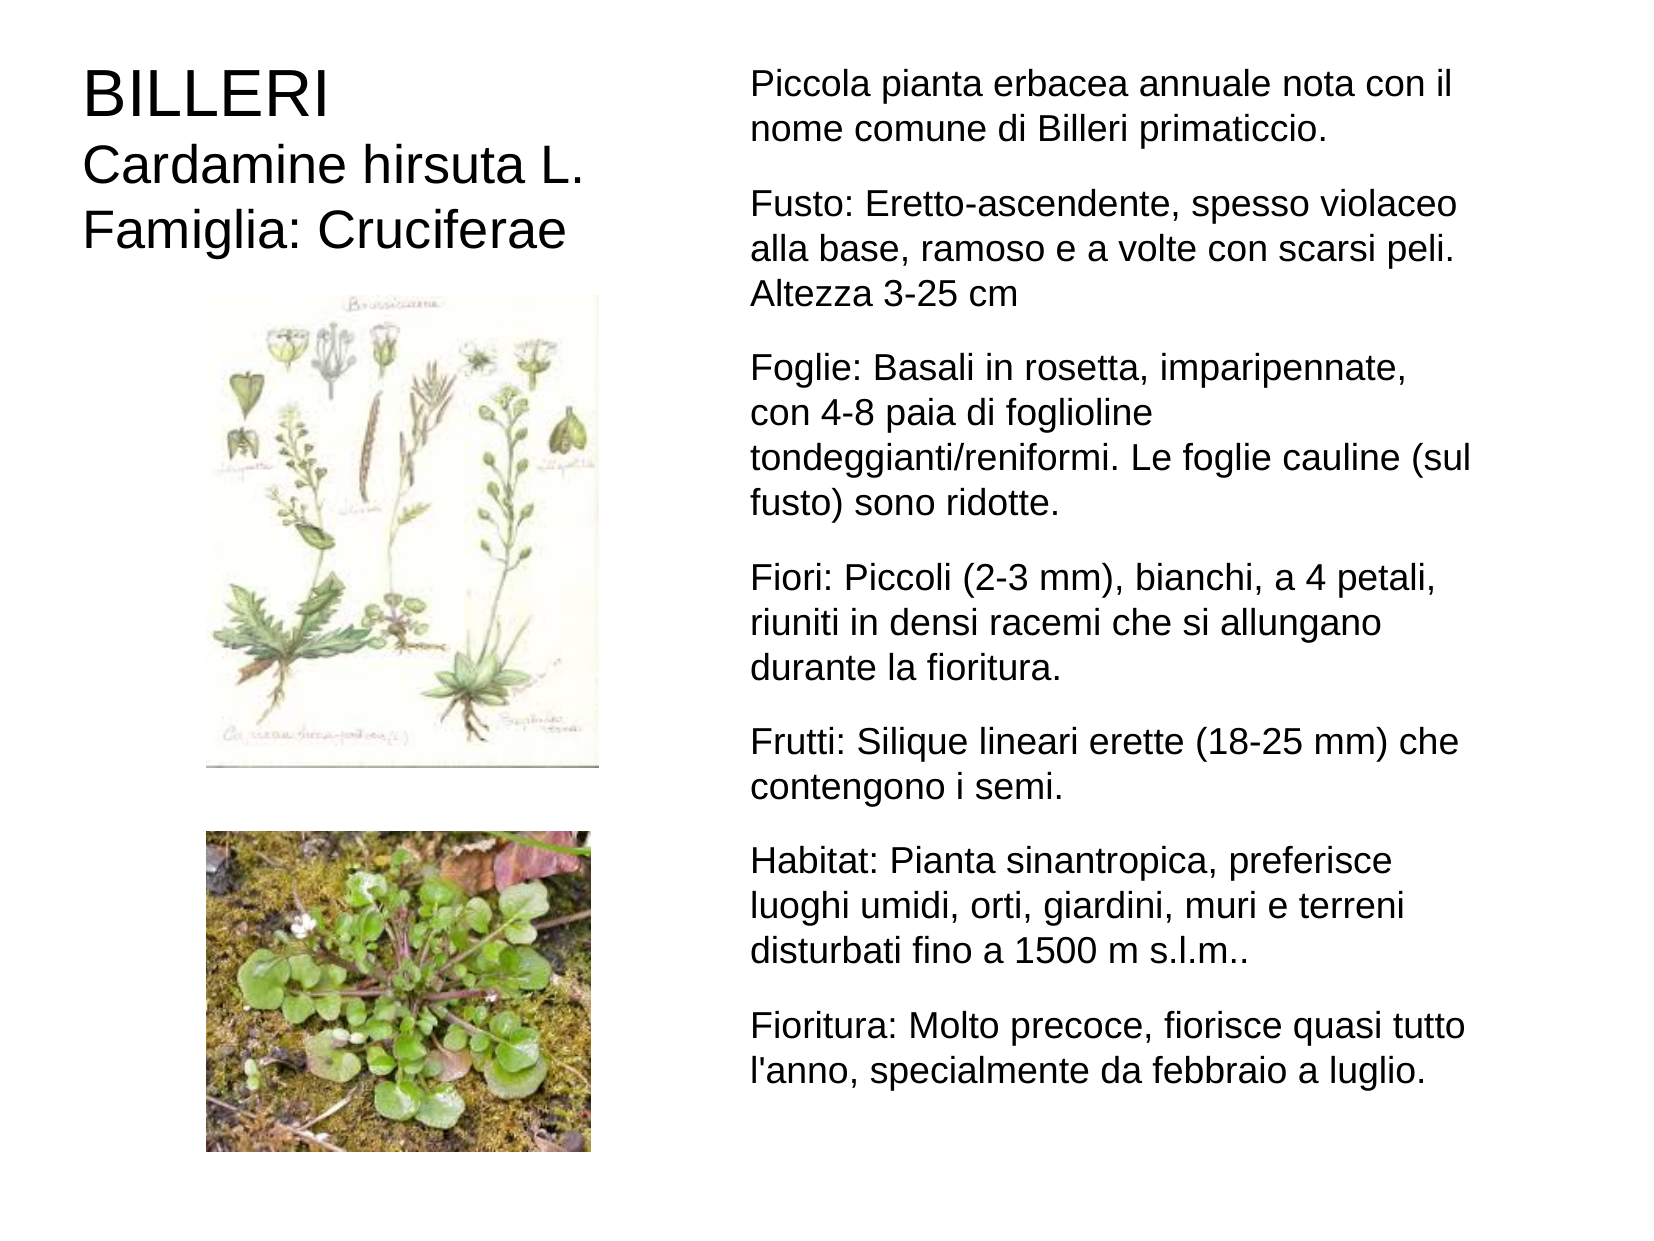

# BILLERI Cardamine hirsuta L. Famiglia: Cruciferae
Piccola pianta erbacea annuale nota con il nome comune di Billeri primaticcio.
Fusto: Eretto-ascendente, spesso violaceo alla base, ramoso e a volte con scarsi peli. Altezza 3-25 cm
Foglie: Basali in rosetta, imparipennate, con 4-8 paia di foglioline tondeggianti/reniformi. Le foglie cauline (sul fusto) sono ridotte.
Fiori: Piccoli (2-3 mm), bianchi, a 4 petali, riuniti in densi racemi che si allungano durante la fioritura.
Frutti: Silique lineari erette (18-25 mm) che contengono i semi.
Habitat: Pianta sinantropica, preferisce luoghi umidi, orti, giardini, muri e terreni disturbati fino a 1500 m s.l.m..
Fioritura: Molto precoce, fiorisce quasi tutto l'anno, specialmente da febbraio a luglio.